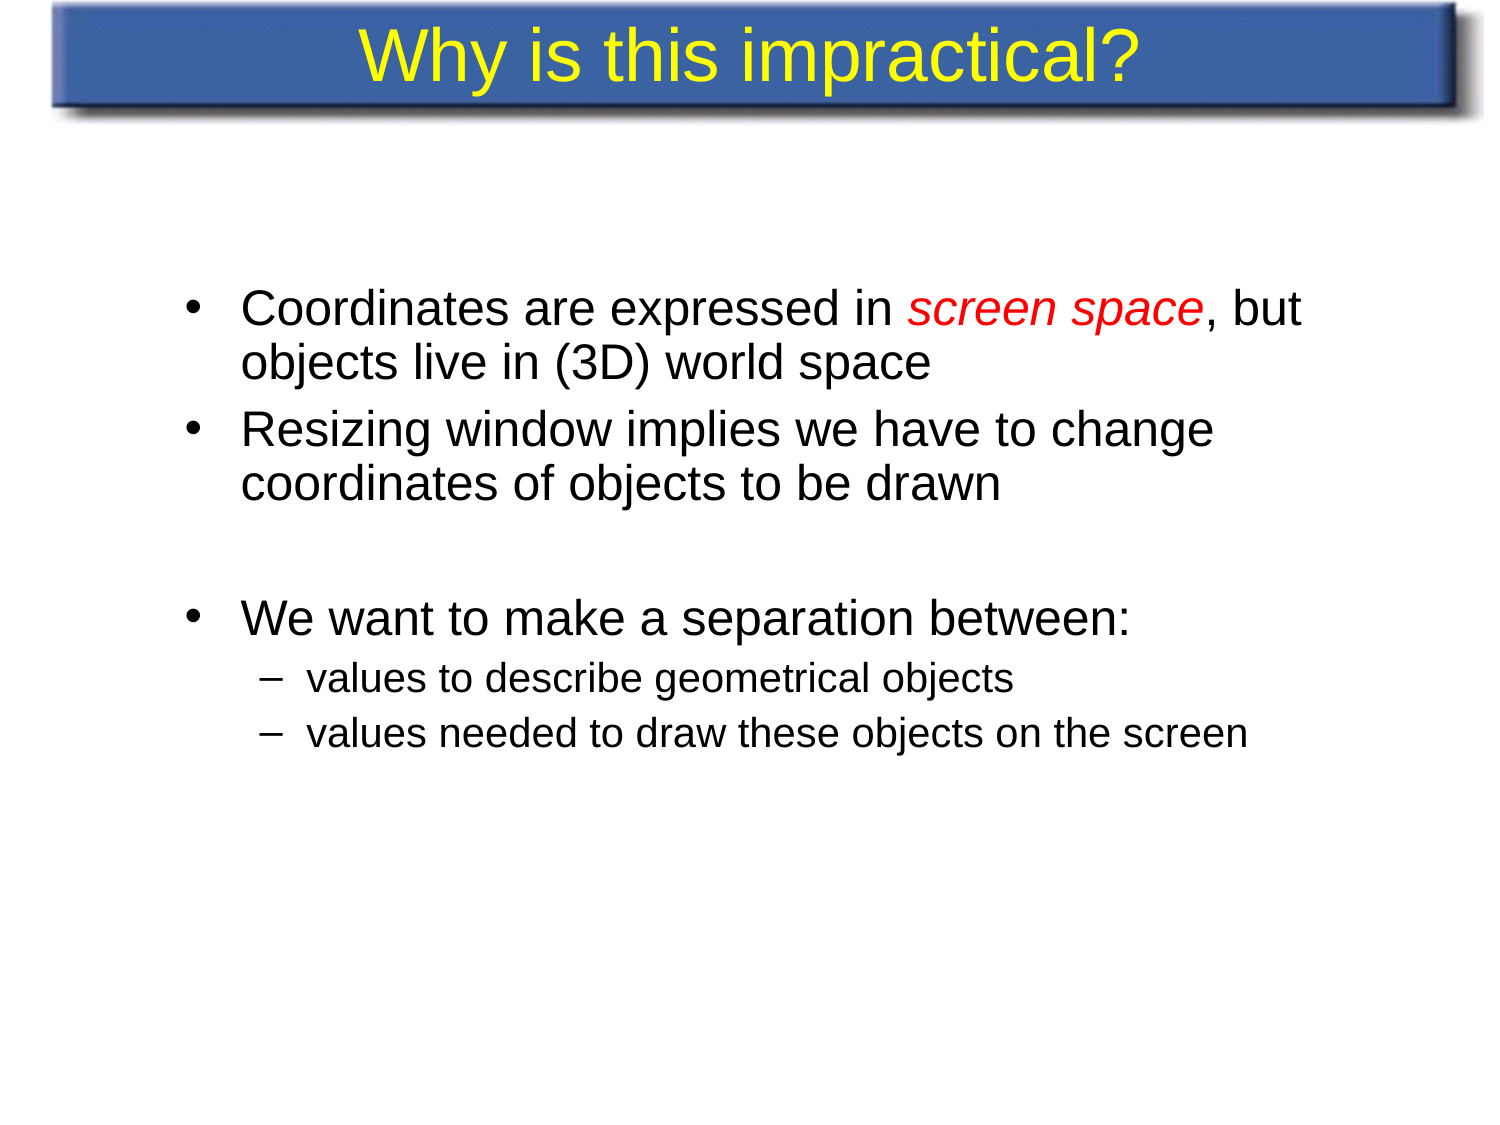

# Why is this impractical?
Coordinates are expressed in screen space, but objects live in (3D) world space
Resizing window implies we have to change coordinates of objects to be drawn
We want to make a separation between:
values to describe geometrical objects
values needed to draw these objects on the screen